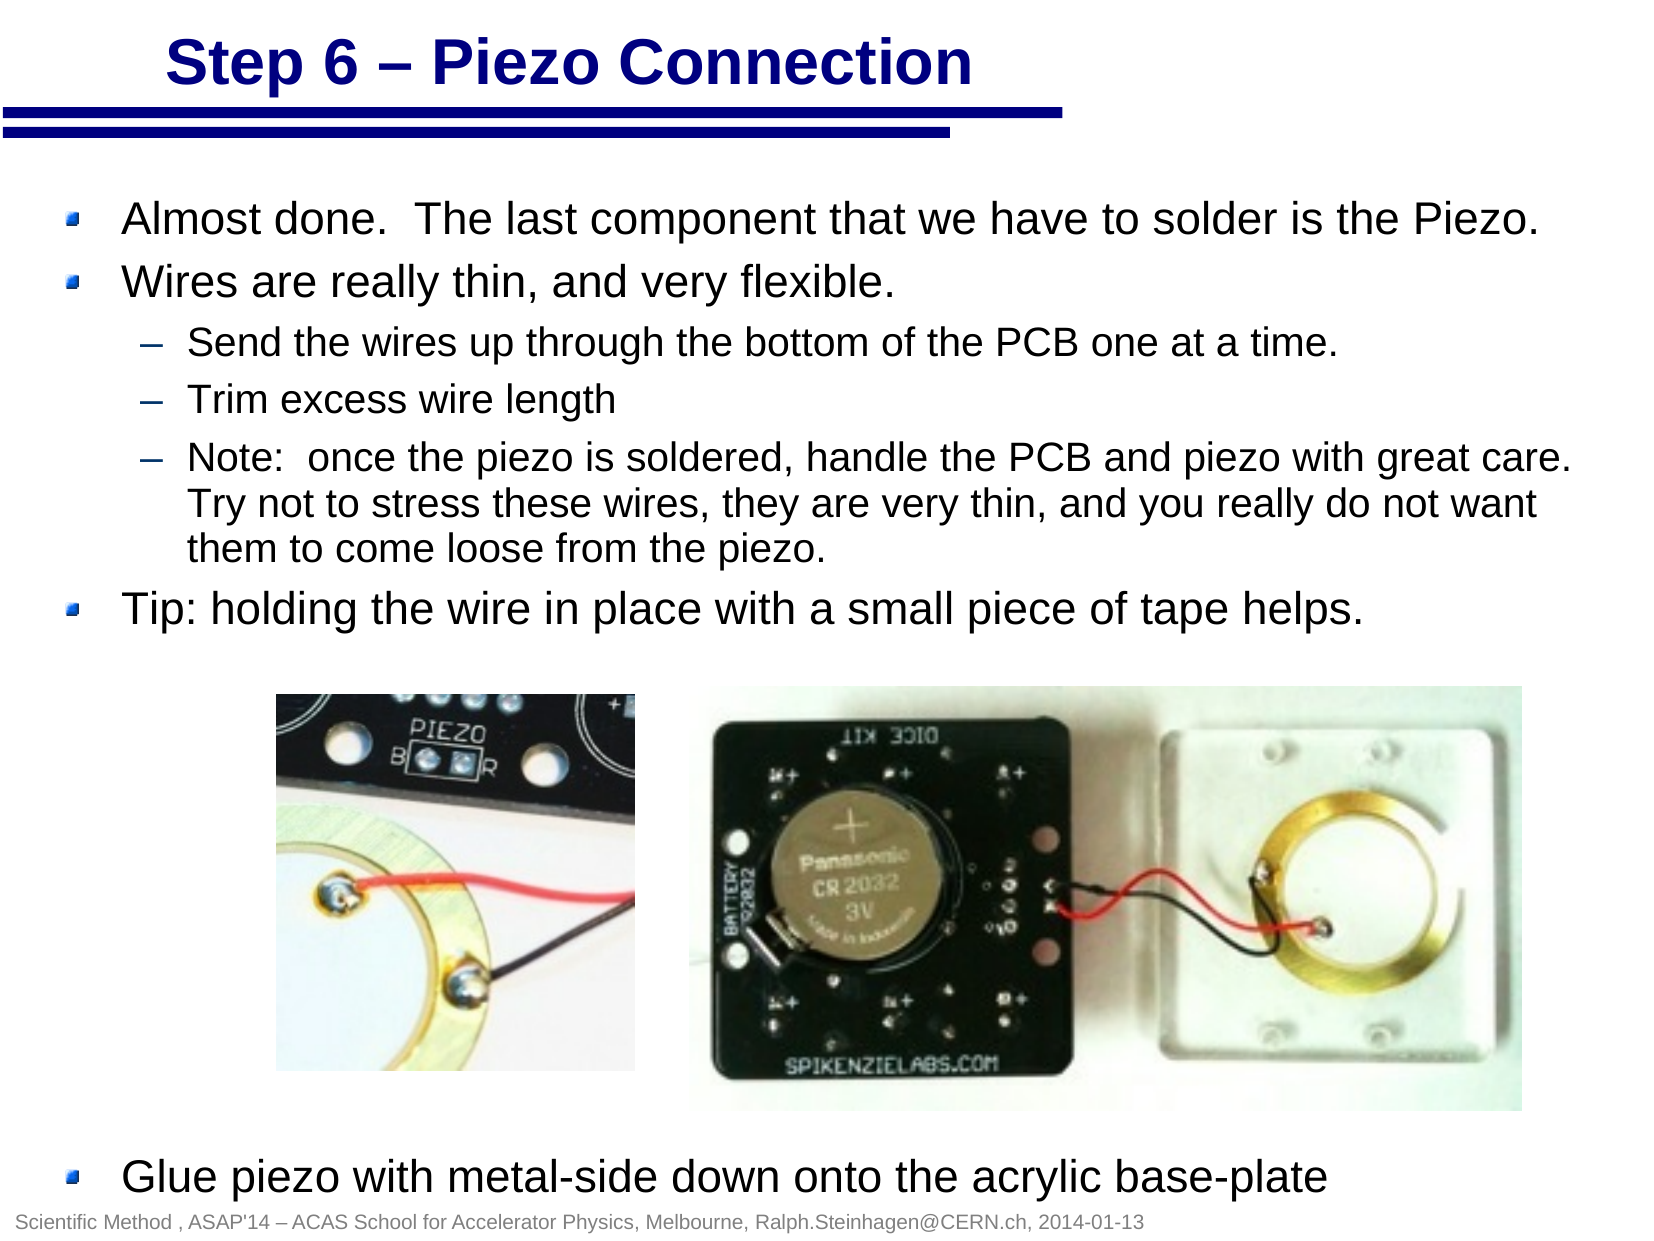

# Step 6 – Piezo Connection
Almost done. The last component that we have to solder is the Piezo.
Wires are really thin, and very flexible.
Send the wires up through the bottom of the PCB one at a time.
Trim excess wire length
Note: once the piezo is soldered, handle the PCB and piezo with great care. Try not to stress these wires, they are very thin, and you really do not want them to come loose from the piezo.
Tip: holding the wire in place with a small piece of tape helps.
Glue piezo with metal-side down onto the acrylic base-plate